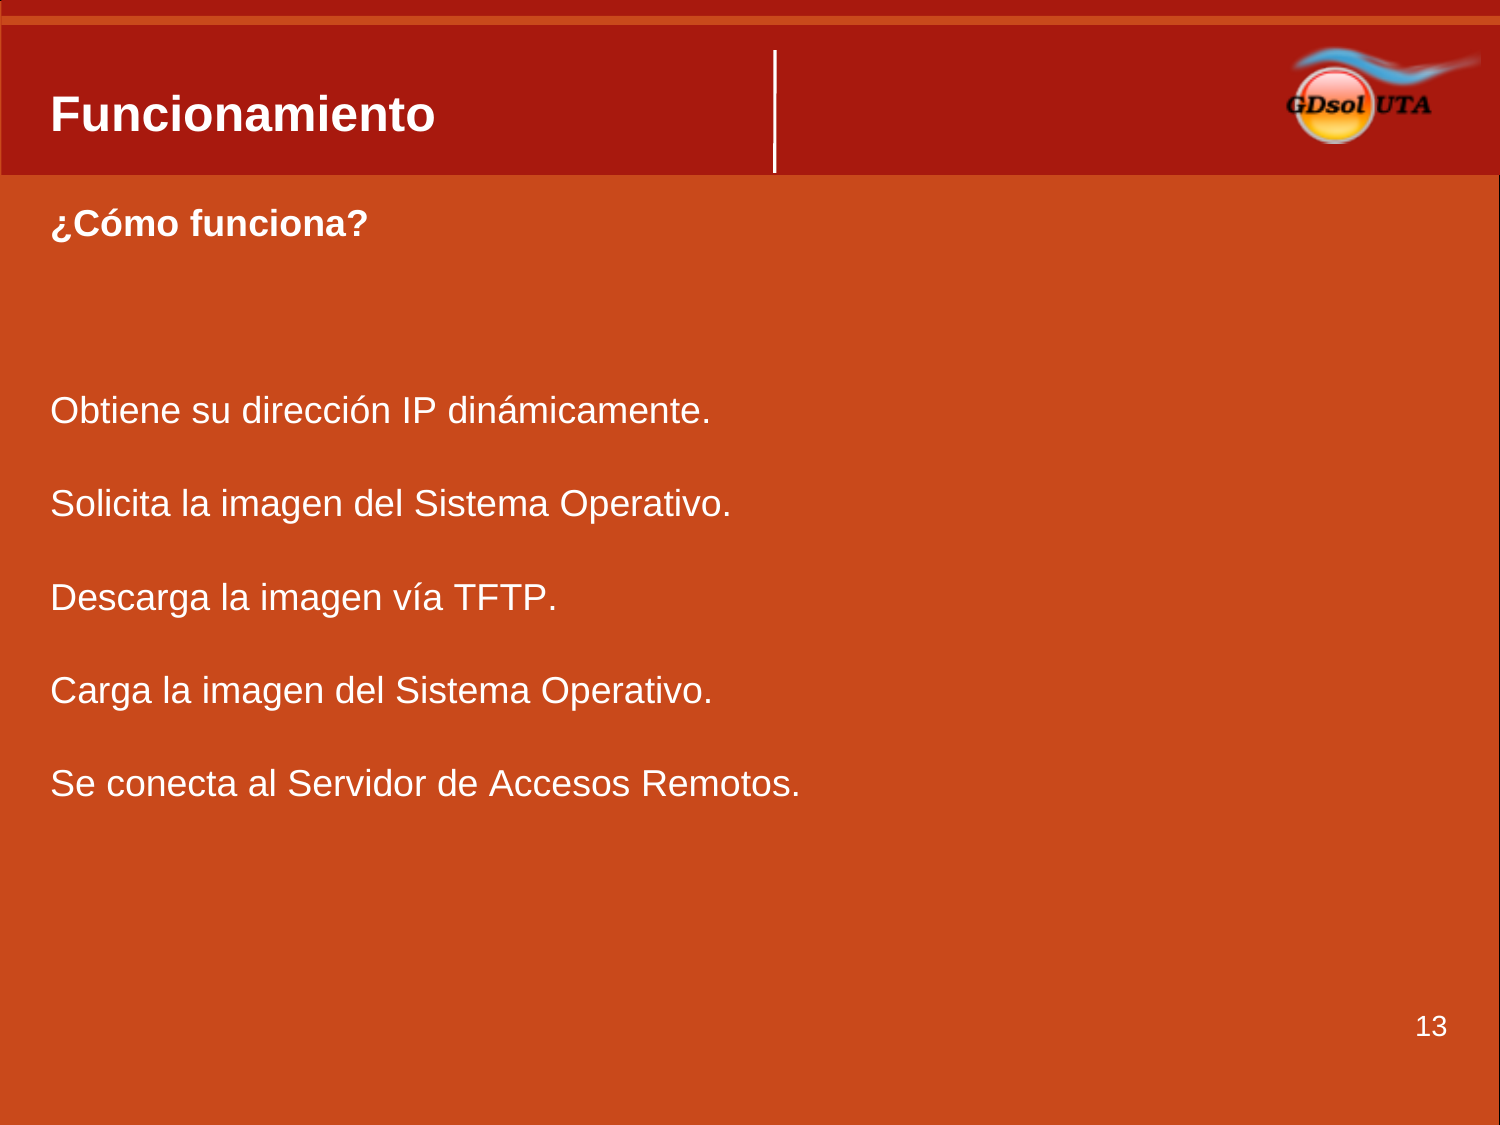

# Funcionamiento
¿Cómo funciona?
Obtiene su dirección IP dinámicamente.
Solicita la imagen del Sistema Operativo.
Descarga la imagen vía TFTP.
Carga la imagen del Sistema Operativo.
Se conecta al Servidor de Accesos Remotos.